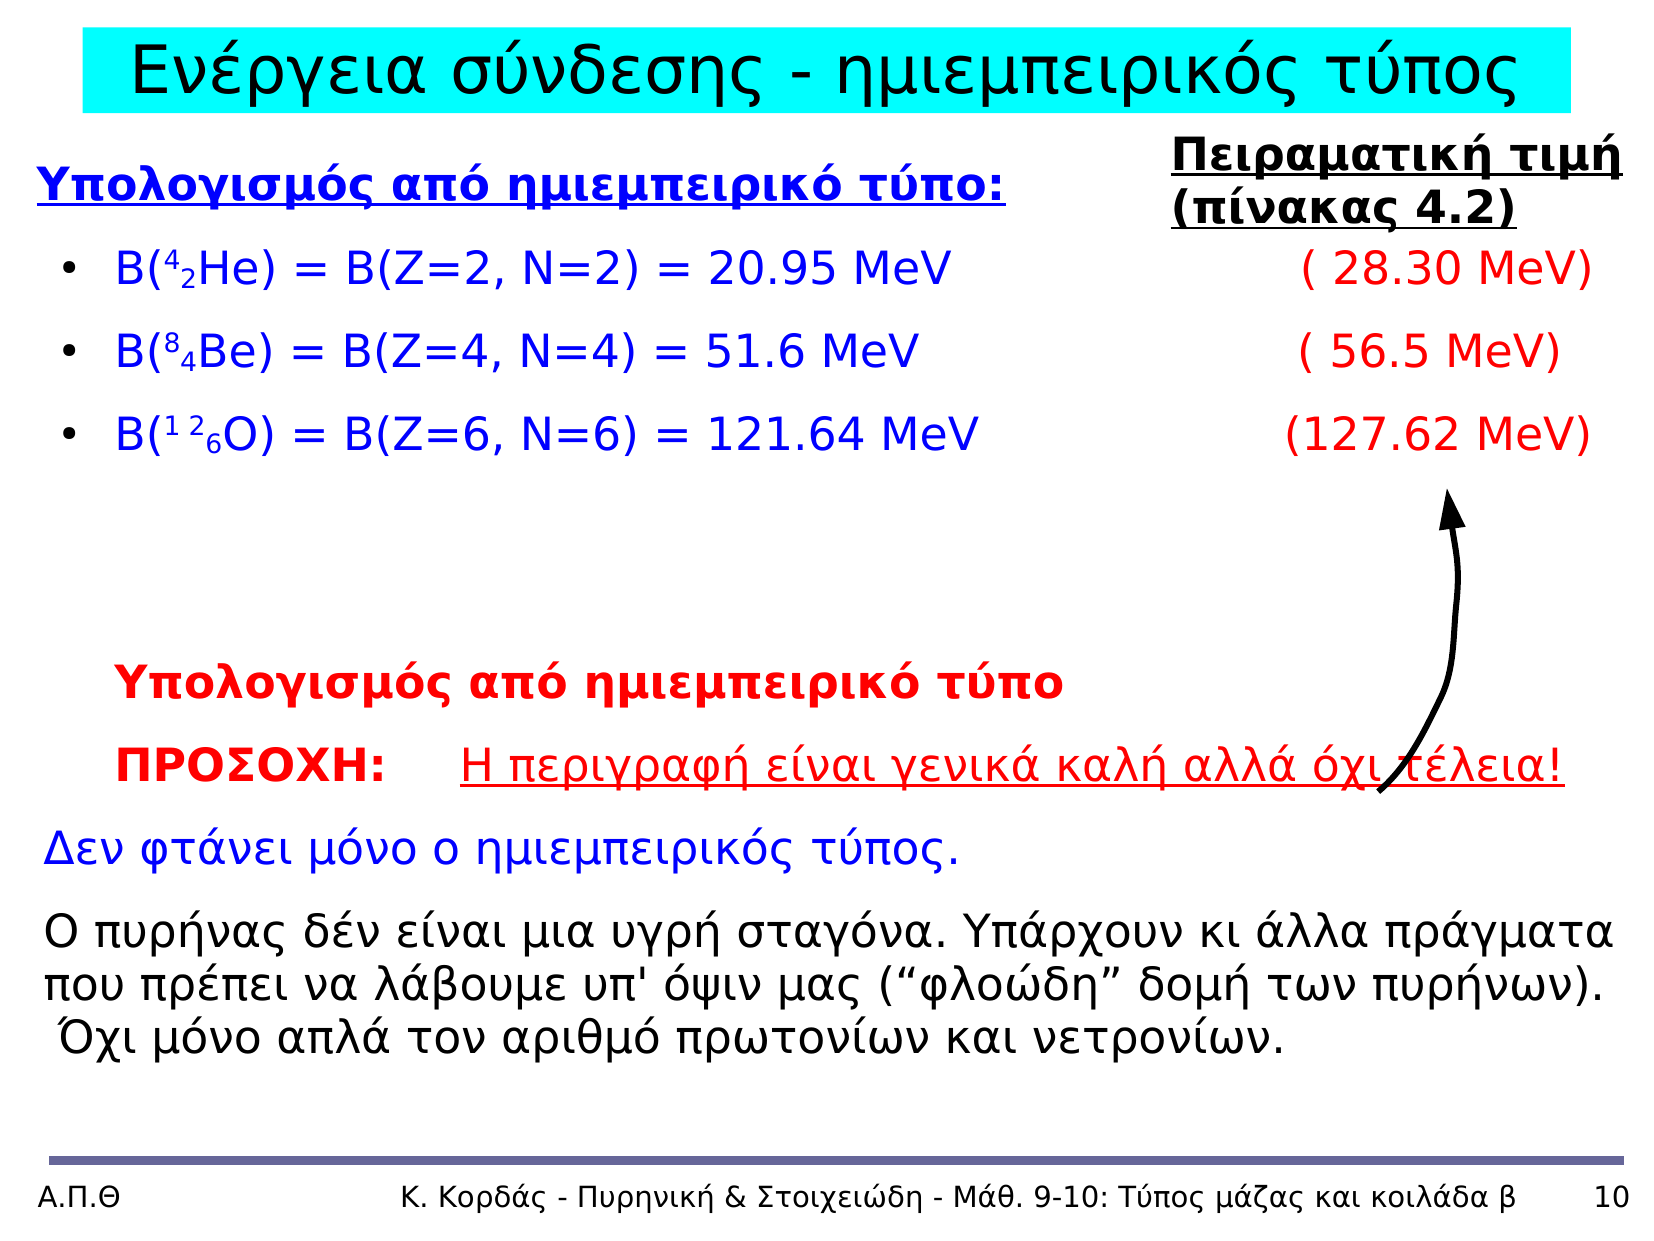

# Ενέργεια σύνδεσης - ημιεμπειρικός τύπος
Πειραματική τιμή
(πίνακας 4.2)
Υπολογισμός από ημιεμπειρικό τύπο:
B(42Ηe) = B(Z=2, N=2) = 20.95 MeV ( 28.30 MeV)
B(84Be) = B(Z=4, N=4) = 51.6 MeV ( 56.5 MeV)
B(1 26O) = B(Z=6, N=6) = 121.64 MeV (127.62 MeV)
Υπολογισμός από ημιεμπειρικό τύπο
ΠΡΟΣΟΧΗ: Η περιγραφή είναι γενικά καλή αλλά όχι τέλεια!
Δεν φτάνει μόνο ο ημιεμπειρικός τύπος.
Ο πυρήνας δέν είναι μια υγρή σταγόνα. Υπάρχουν κι άλλα πράγματα που πρέπει να λάβουμε υπ' όψιν μας (“φλοώδη” δομή των πυρήνων). Όχι μόνο απλά τον αριθμό πρωτονίων και νετρονίων.
Α.Π.Θ
Κ. Κορδάς - Πυρηνική & Στοιχειώδη - Μάθ. 9-10: Τύπος μάζας και κοιλάδα β
10